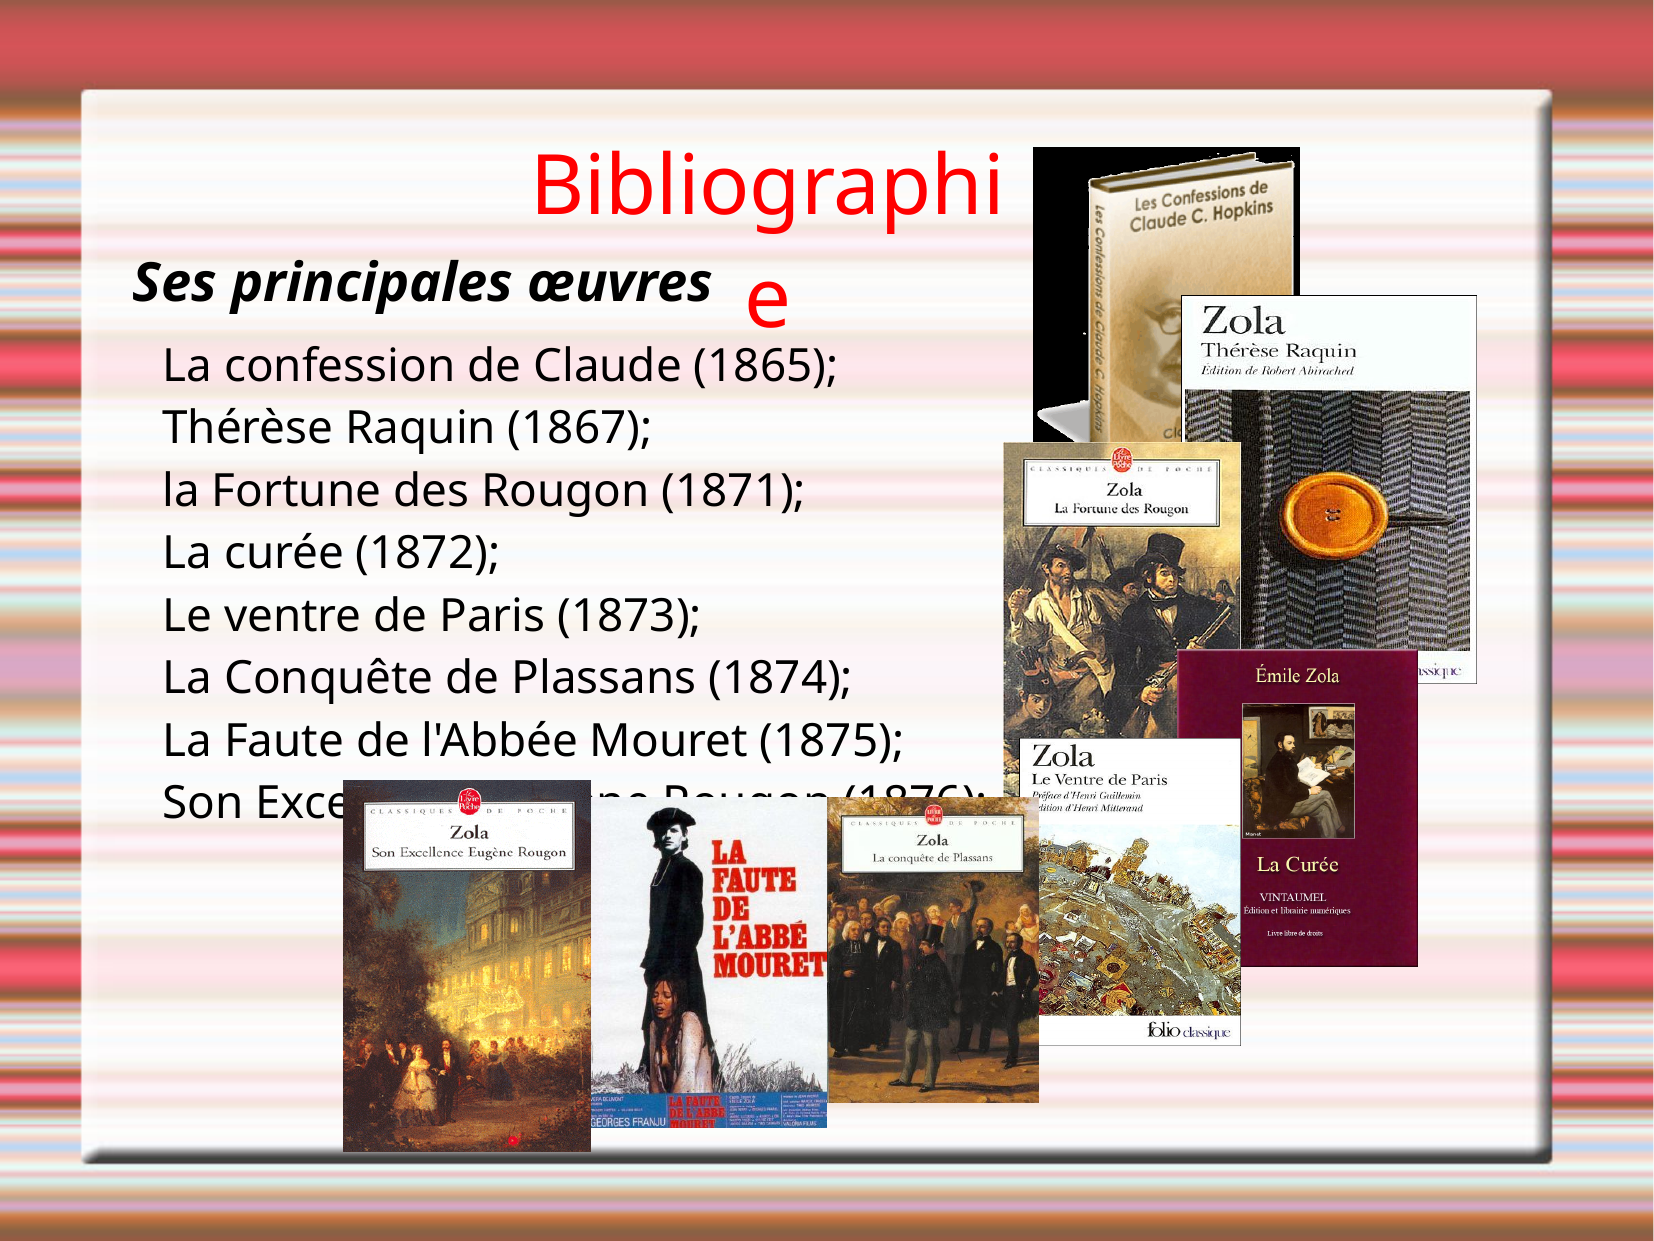

Bibliographie
Ses principales œuvres
La confession de Claude (1865);
Thérèse Raquin (1867);
la Fortune des Rougon (1871);
La curée (1872);
Le ventre de Paris (1873);
La Conquête de Plassans (1874);
La Faute de l'Abbée Mouret (1875);
Son Excellence Eugène Rougon (1876);